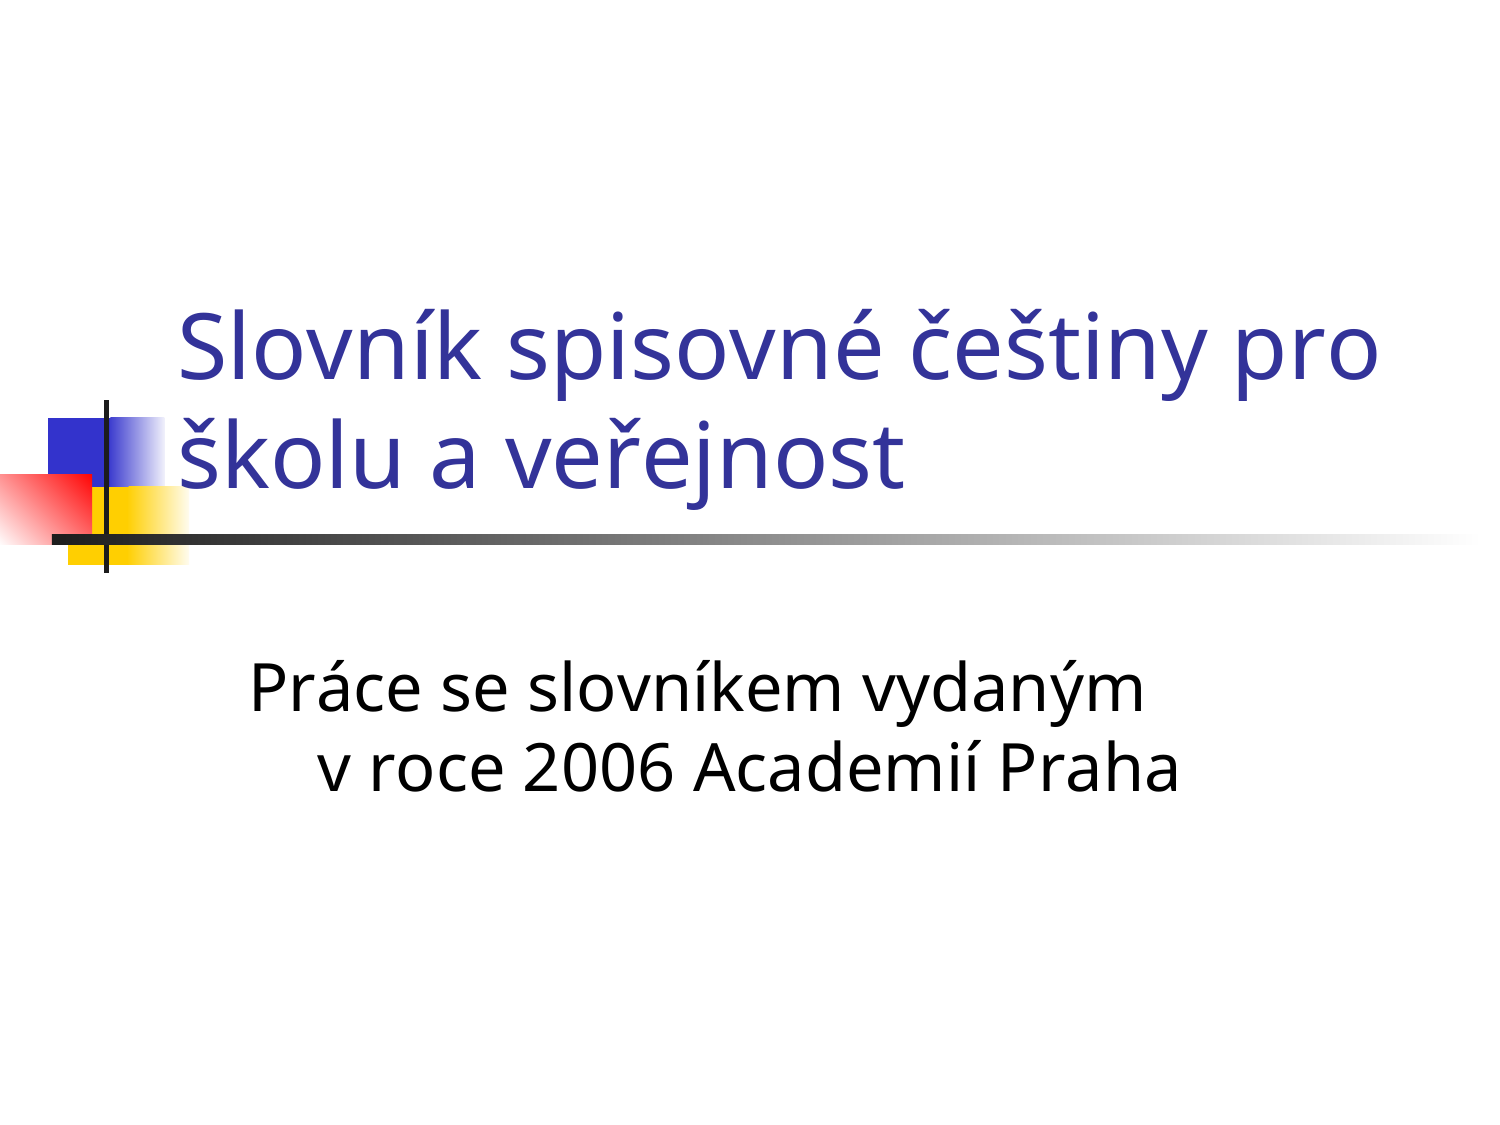

# Slovník spisovné češtiny pro školu a veřejnost
Práce se slovníkem vydaným v roce 2006 Academií Praha